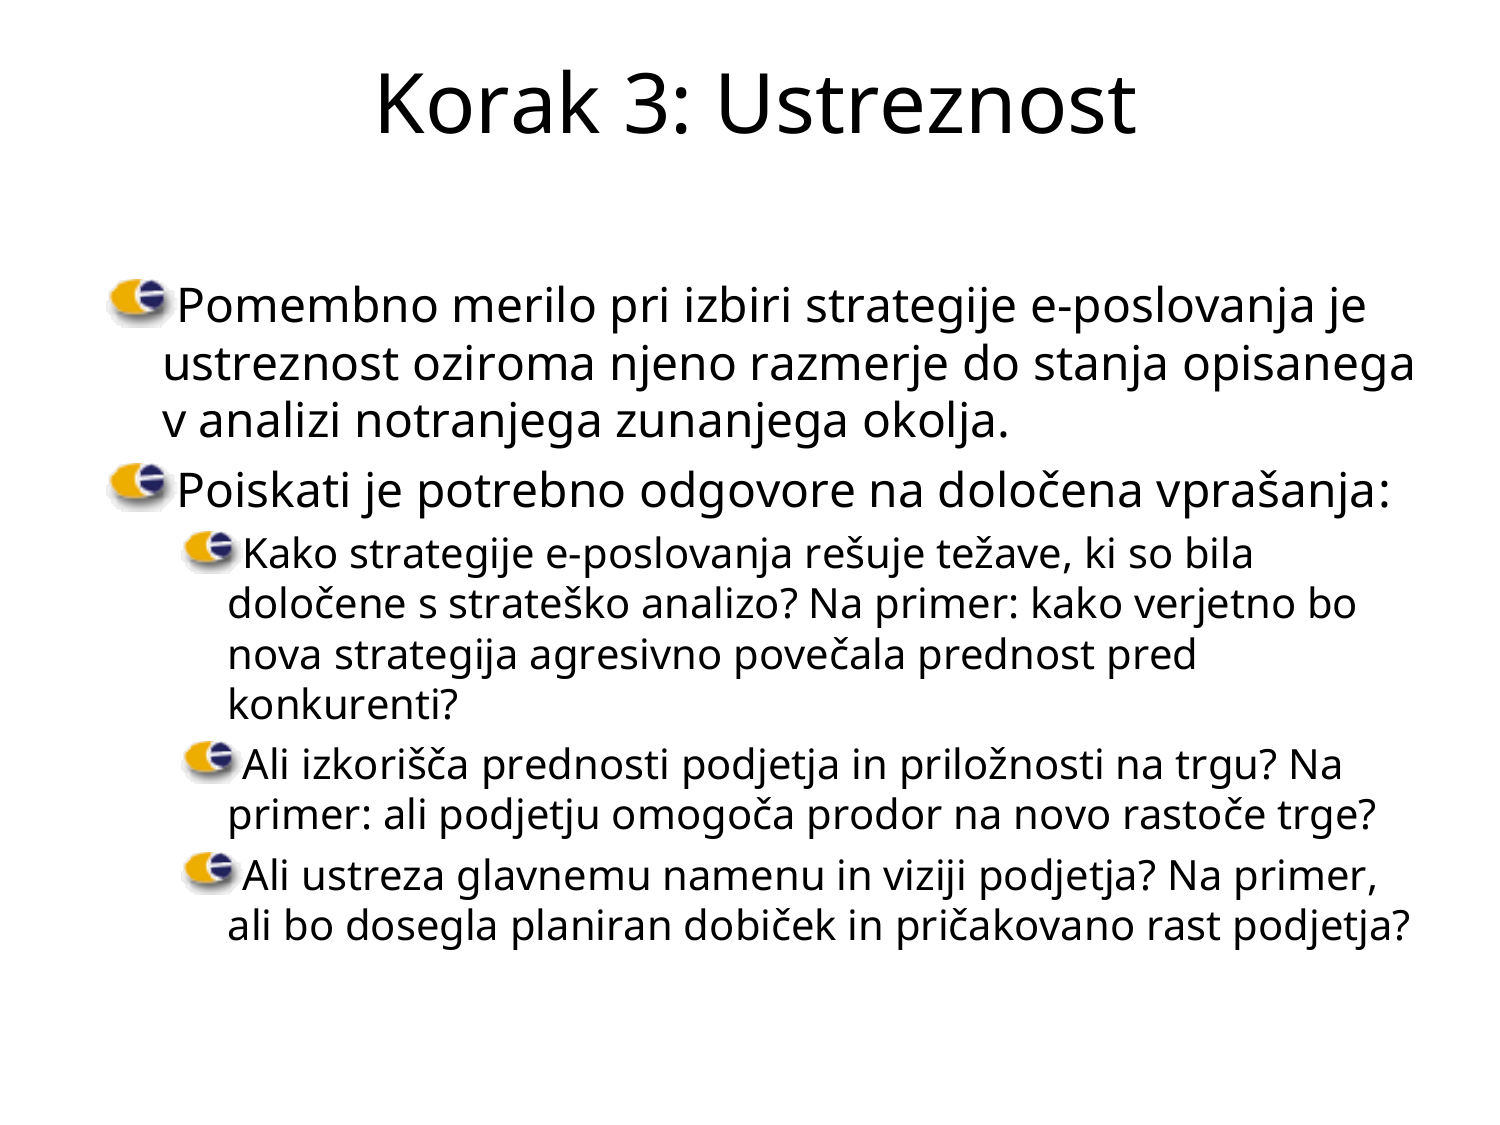

# Korak 3: Ustreznost
Pomembno merilo pri izbiri strategije e-poslovanja je ustreznost oziroma njeno razmerje do stanja opisanega v analizi notranjega zunanjega okolja.
Poiskati je potrebno odgovore na določena vprašanja:
Kako strategije e-poslovanja rešuje težave, ki so bila določene s strateško analizo? Na primer: kako verjetno bo nova strategija agresivno povečala prednost pred konkurenti?
Ali izkorišča prednosti podjetja in priložnosti na trgu? Na primer: ali podjetju omogoča prodor na novo rastoče trge?
Ali ustreza glavnemu namenu in viziji podjetja? Na primer, ali bo dosegla planiran dobiček in pričakovano rast podjetja?